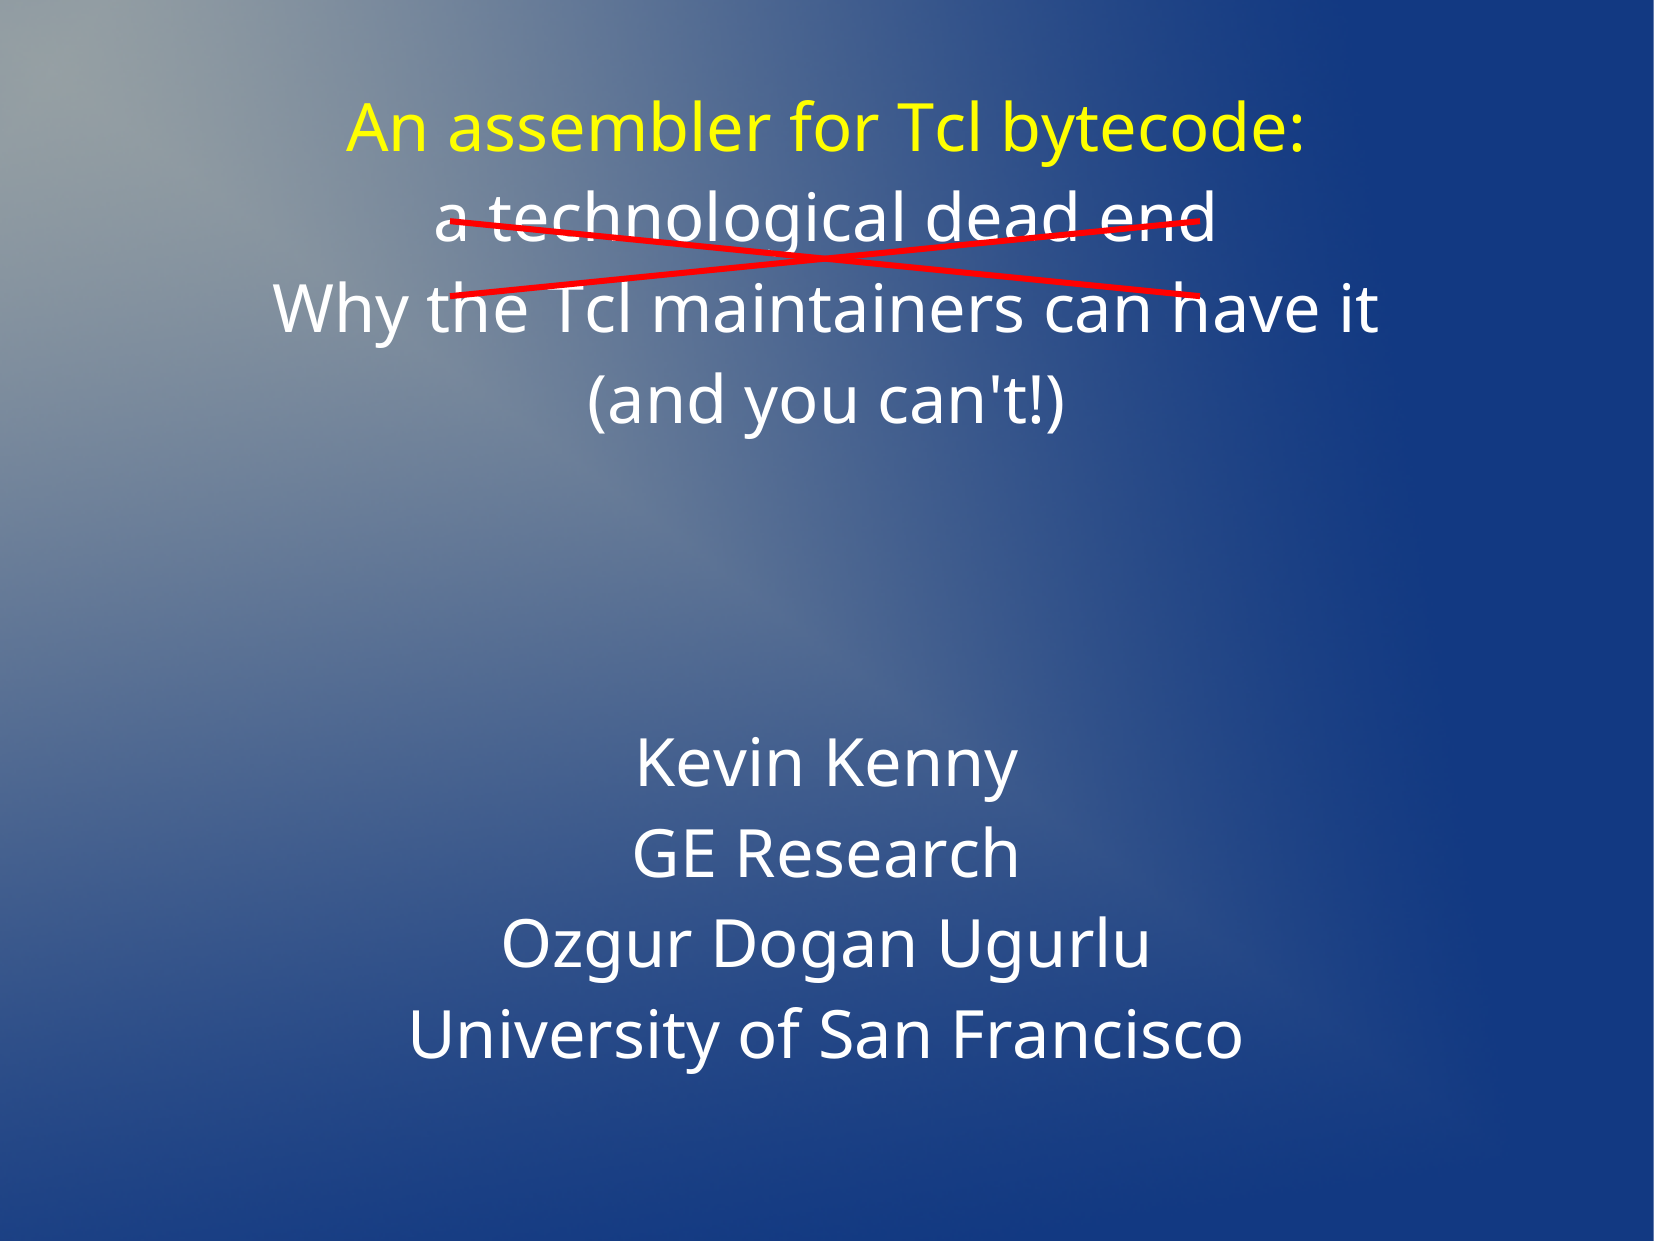

# An assembler for Tcl bytecode: a technological dead end
Why the Tcl maintainers can have it
(and you can't!)
Kevin Kenny
GE Research
Ozgur Dogan Ugurlu
University of San Francisco